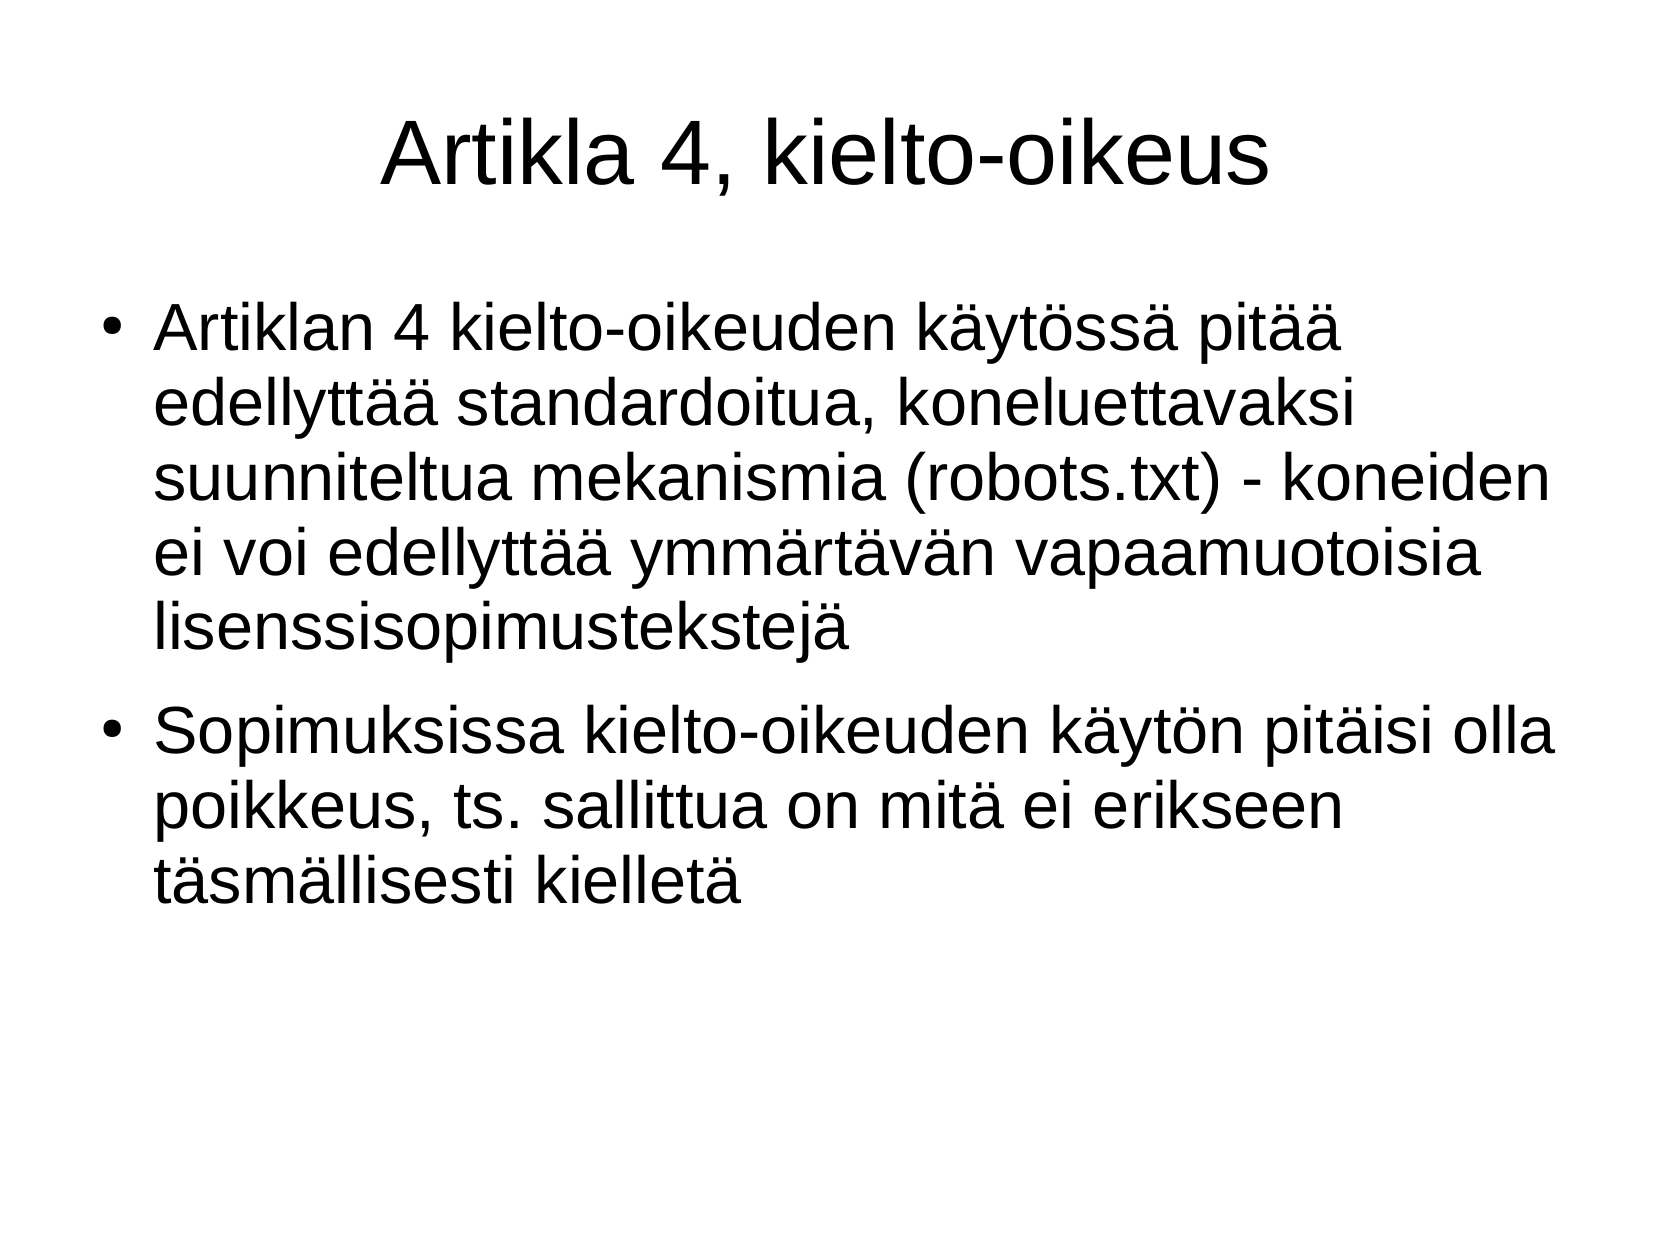

# Artikla 4, kielto-oikeus
Artiklan 4 kielto-oikeuden käytössä pitää edellyttää standardoitua, koneluettavaksi suunniteltua mekanismia (robots.txt) - koneiden ei voi edellyttää ymmärtävän vapaamuotoisia lisenssisopimustekstejä
Sopimuksissa kielto-oikeuden käytön pitäisi olla poikkeus, ts. sallittua on mitä ei erikseen täsmällisesti kielletä